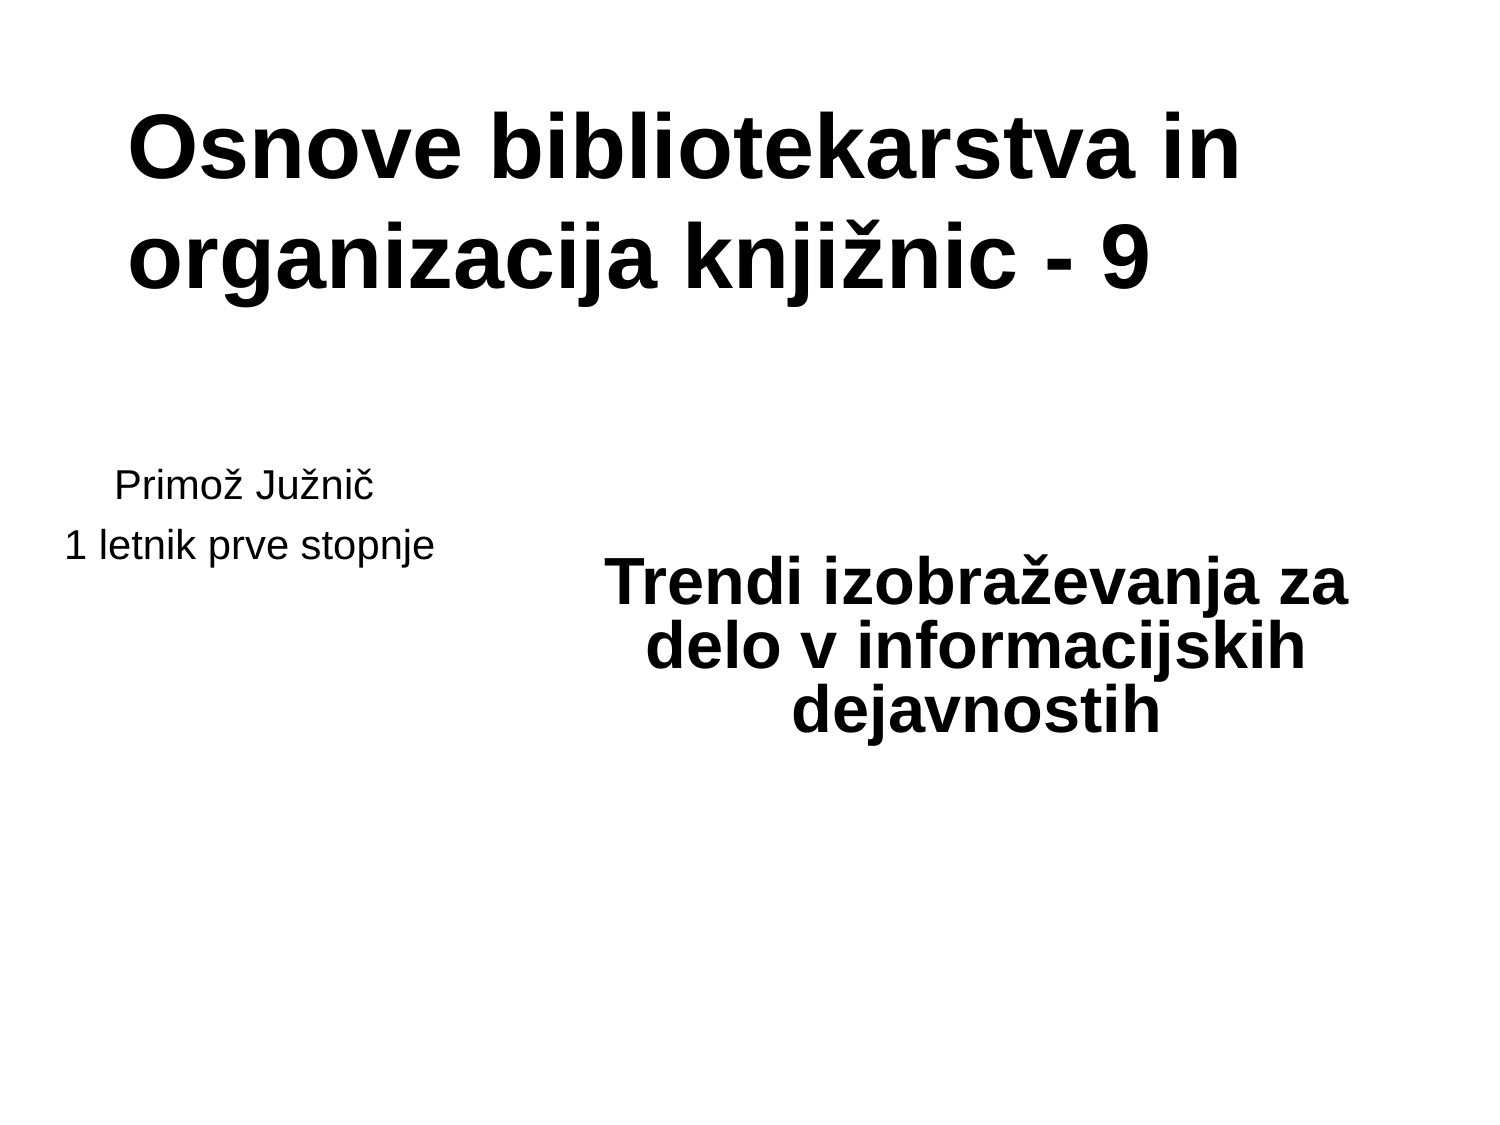

Osnove bibliotekarstva in organizacija knjižnic - 9
Trendi izobraževanja za delo v informacijskih dejavnostih
# Primož Južnič
1 letnik prve stopnje